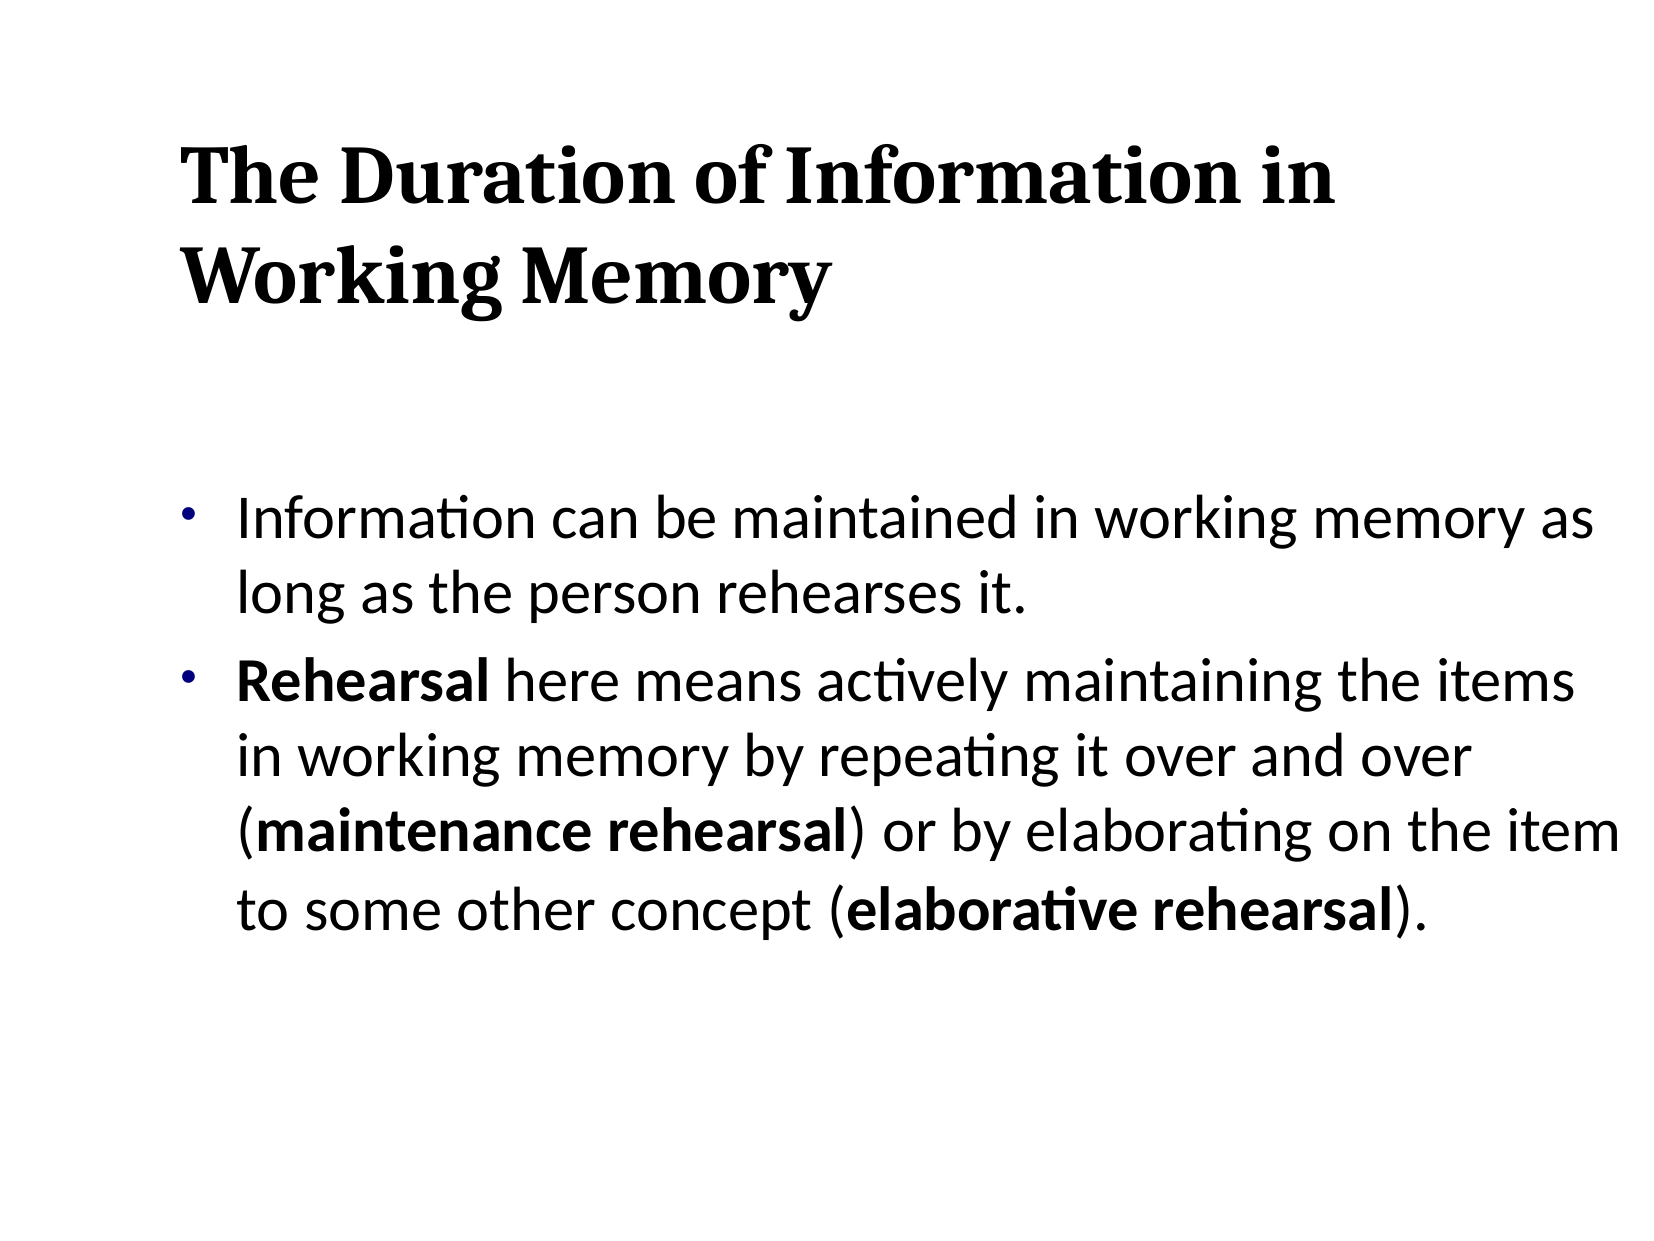

# The Duration of Information in Working Memory
Information can be maintained in working memory as long as the person rehearses it.
Rehearsal here means actively maintaining the items in working memory by repeating it over and over (maintenance rehearsal) or by elaborating on the item to some other concept (elaborative rehearsal).